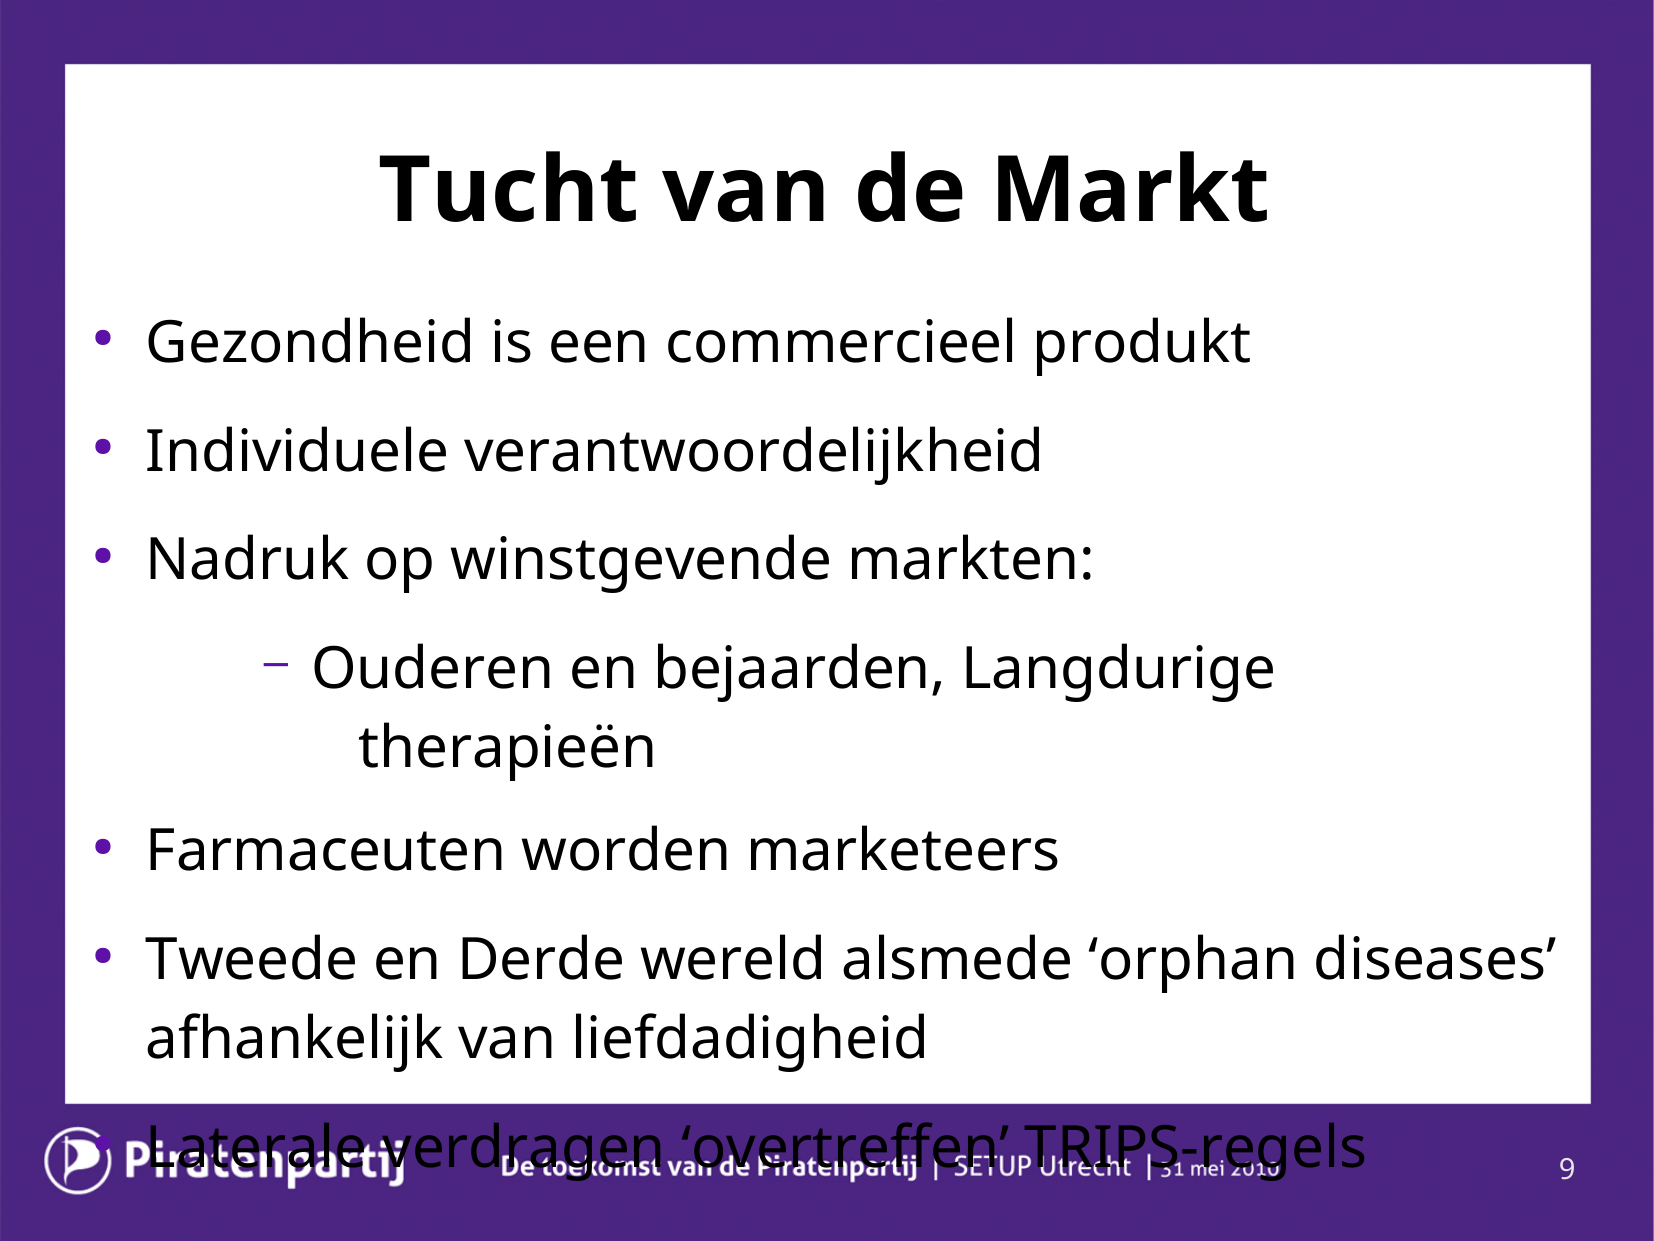

# Tucht van de Markt
Gezondheid is een commercieel produkt
Individuele verantwoordelijkheid
Nadruk op winstgevende markten:
Ouderen en bejaarden, Langdurige therapieën
Farmaceuten worden marketeers
Tweede en Derde wereld alsmede ‘orphan diseases’ afhankelijk van liefdadigheid
Laterale verdragen ‘overtreffen’ TRIPS-regels
9